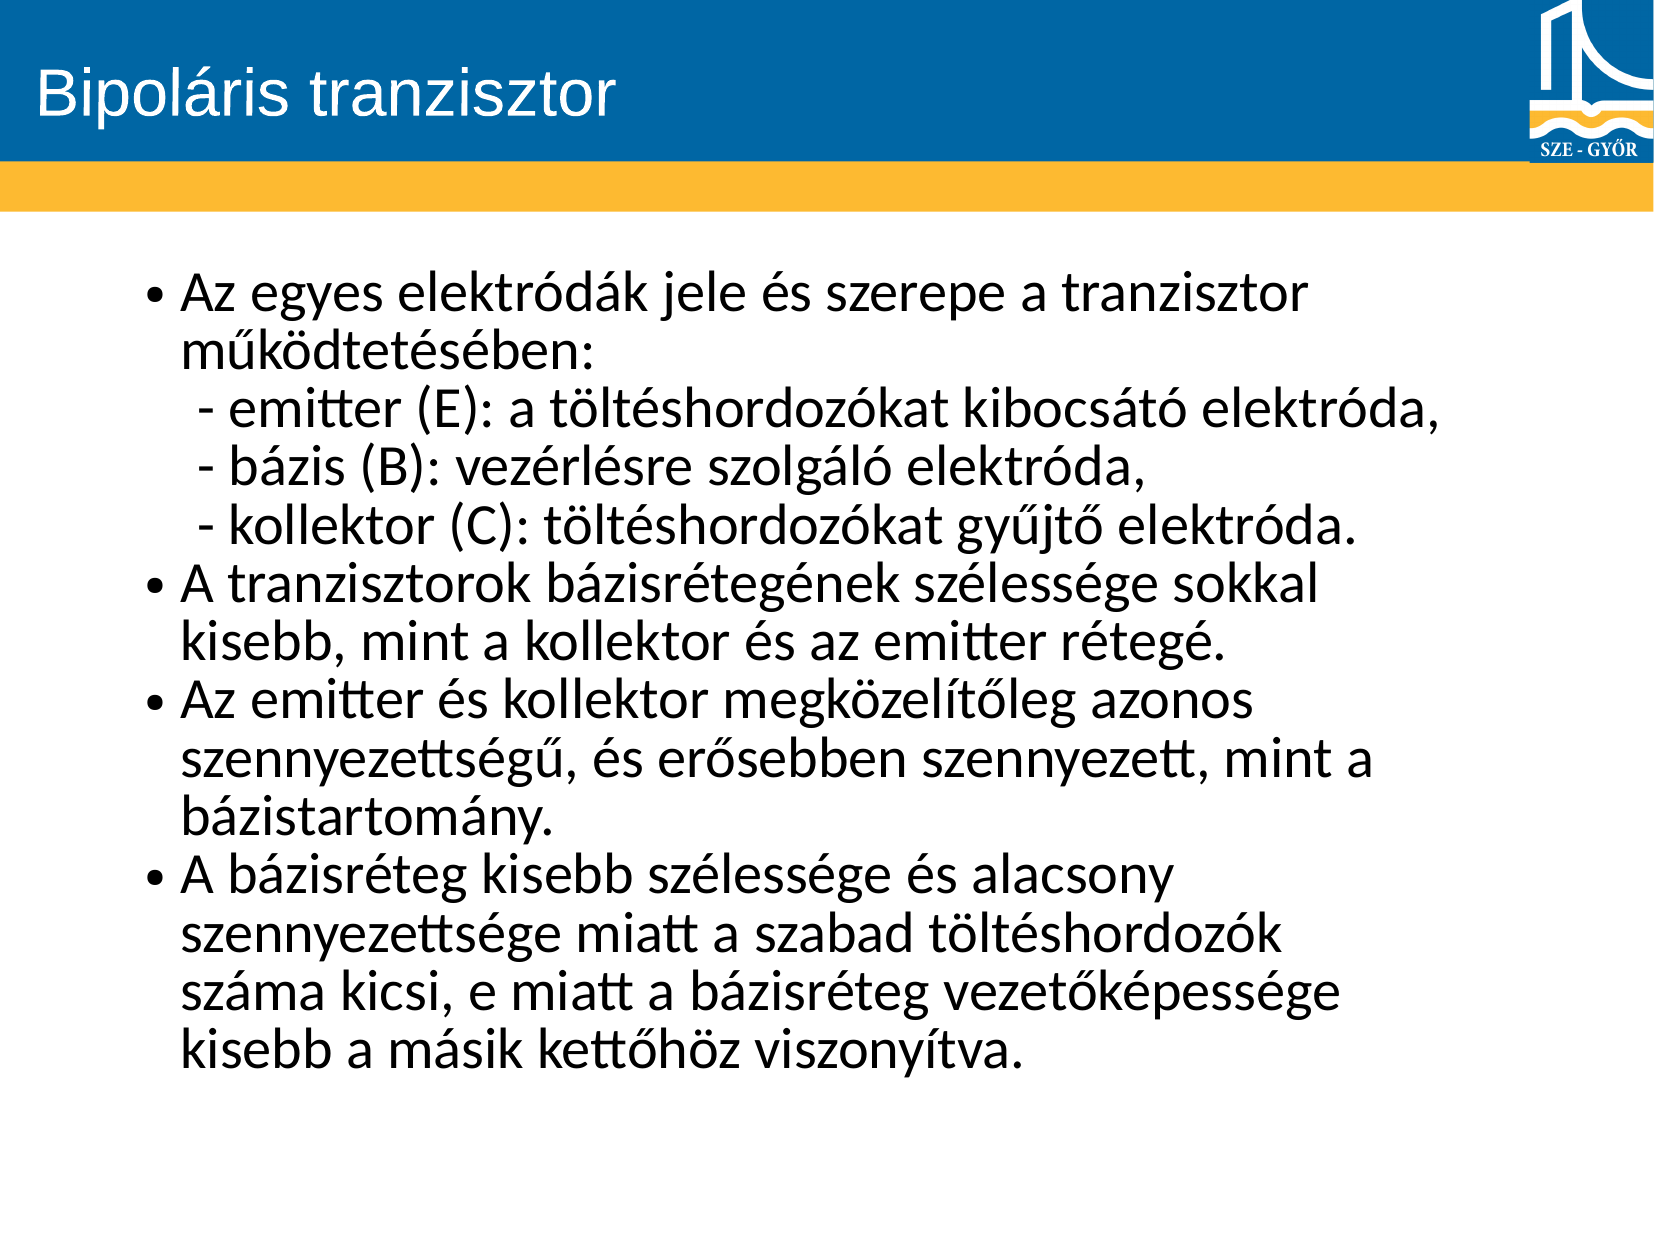

Bipoláris tranzisztor
Az egyes elektródák jele és szerepe a tranzisztor működtetésében:
 - emitter (E): a töltéshordozókat kibocsátó elektróda,
 - bázis (B): vezérlésre szolgáló elektróda,
 - kollektor (C): töltéshordozókat gyűjtő elektróda.
A tranzisztorok bázisrétegének szélessége sokkal kisebb, mint a kollektor és az emitter rétegé.
Az emitter és kollektor megközelítőleg azonos szennyezettségű, és erősebben szennyezett, mint a bázistartomány.
A bázisréteg kisebb szélessége és alacsony szennyezettsége miatt a szabad töltéshordozók
száma kicsi, e miatt a bázisréteg vezetőképessége kisebb a másik kettőhöz viszonyítva.